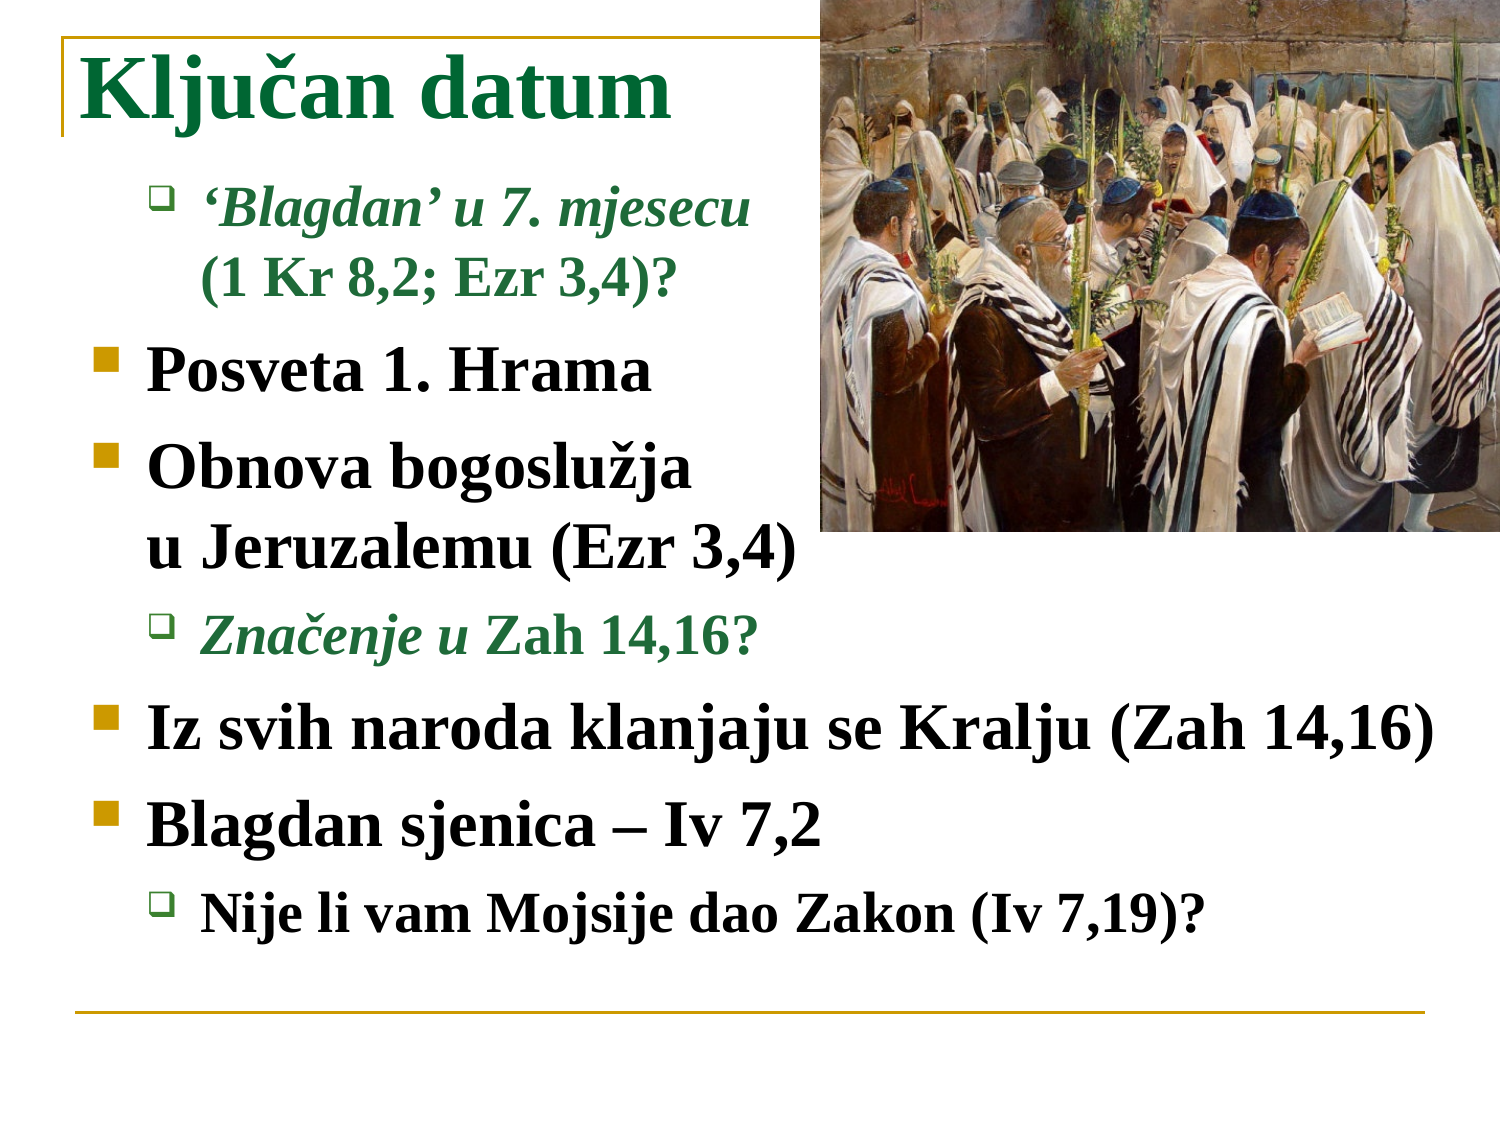

# Ključan datum
‘Blagdan’ u 7. mjesecu
(1 Kr 8,2; Ezr 3,4)?
Posveta 1. Hrama
Obnova bogoslužja
u Jeruzalemu (Ezr 3,4)
Značenje u Zah 14,16?
Iz svih naroda klanjaju se Kralju (Zah 14,16)
Blagdan sjenica – Iv 7,2
Nije li vam Mojsije dao Zakon (Iv 7,19)?